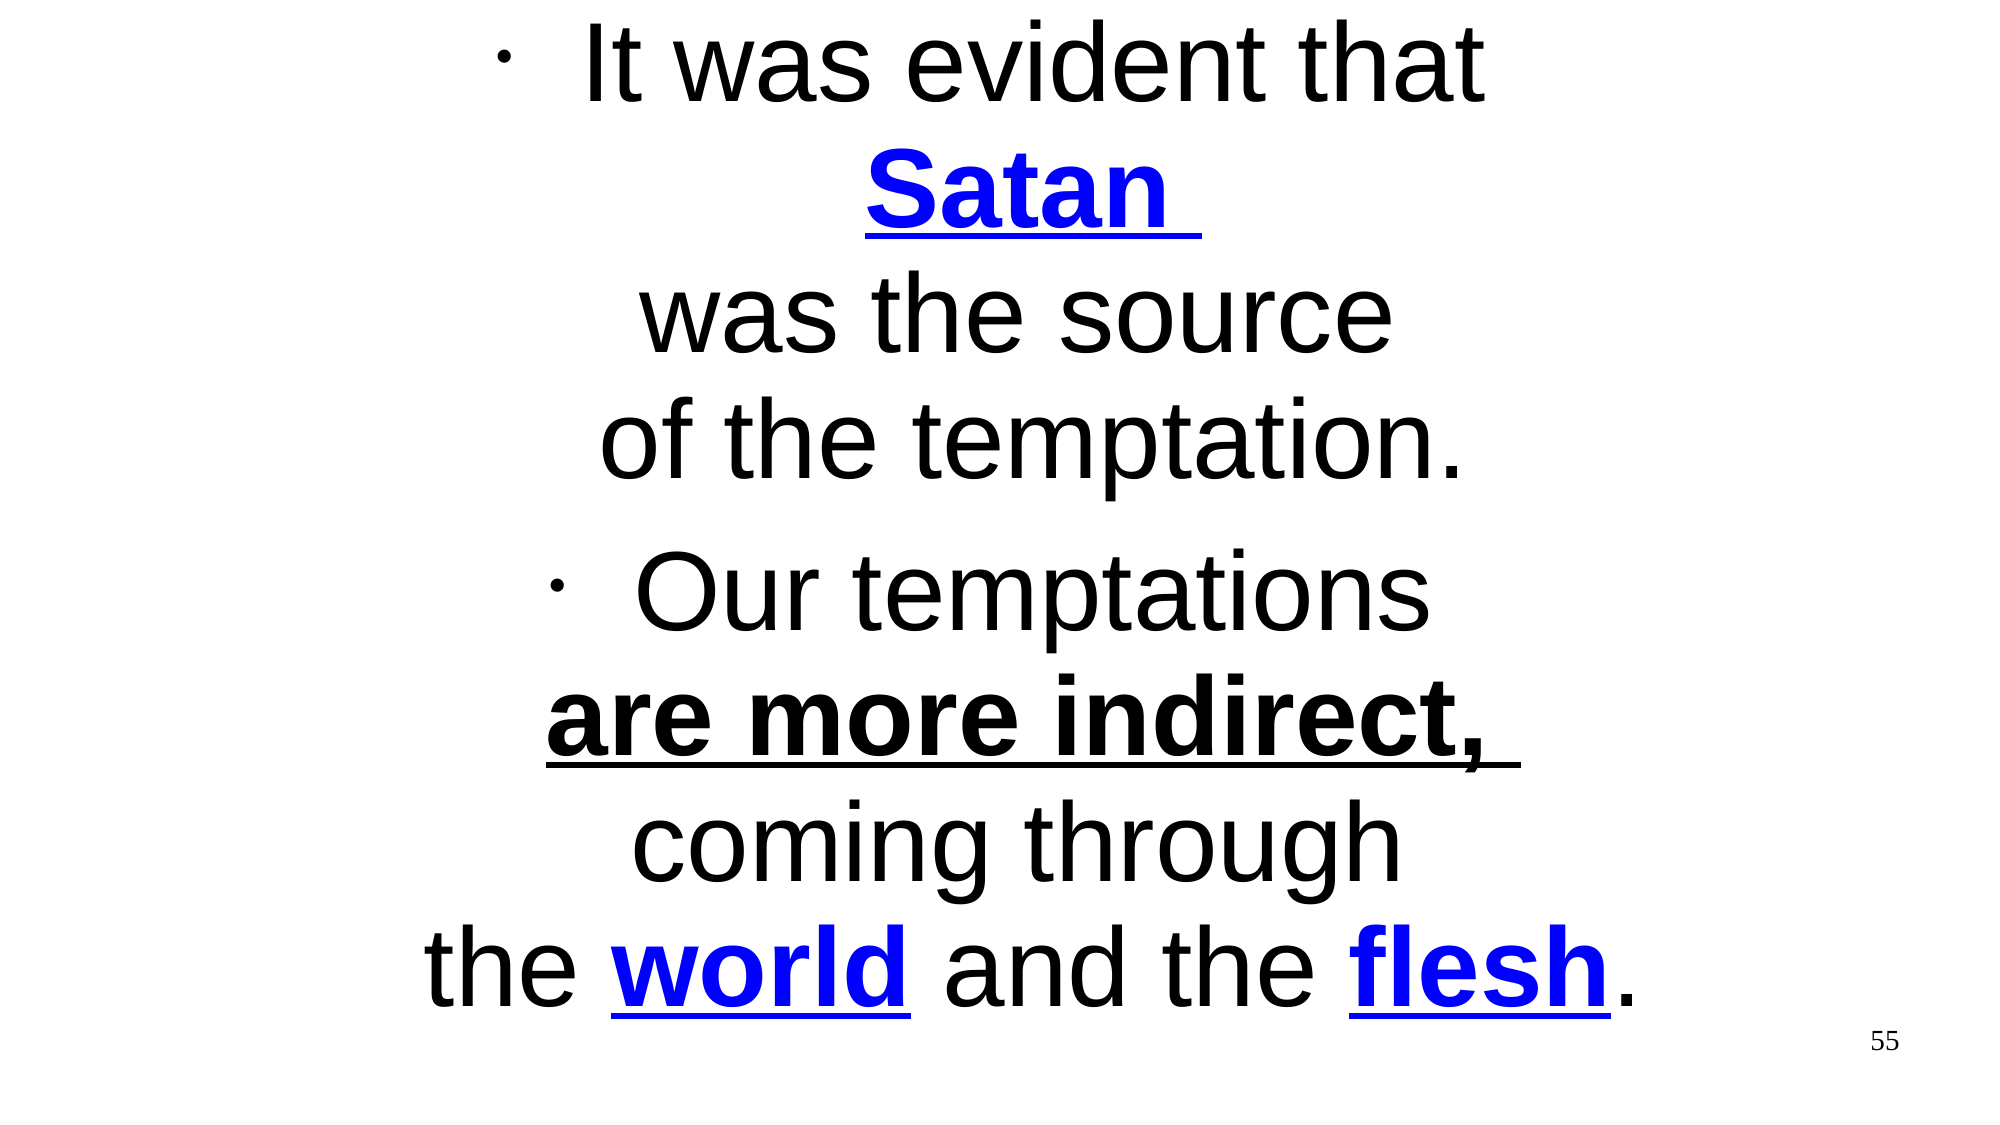

# It was evident that Satan was the source of the temptation.
 Our temptations
are more indirect,
coming through
the world and the flesh.
55